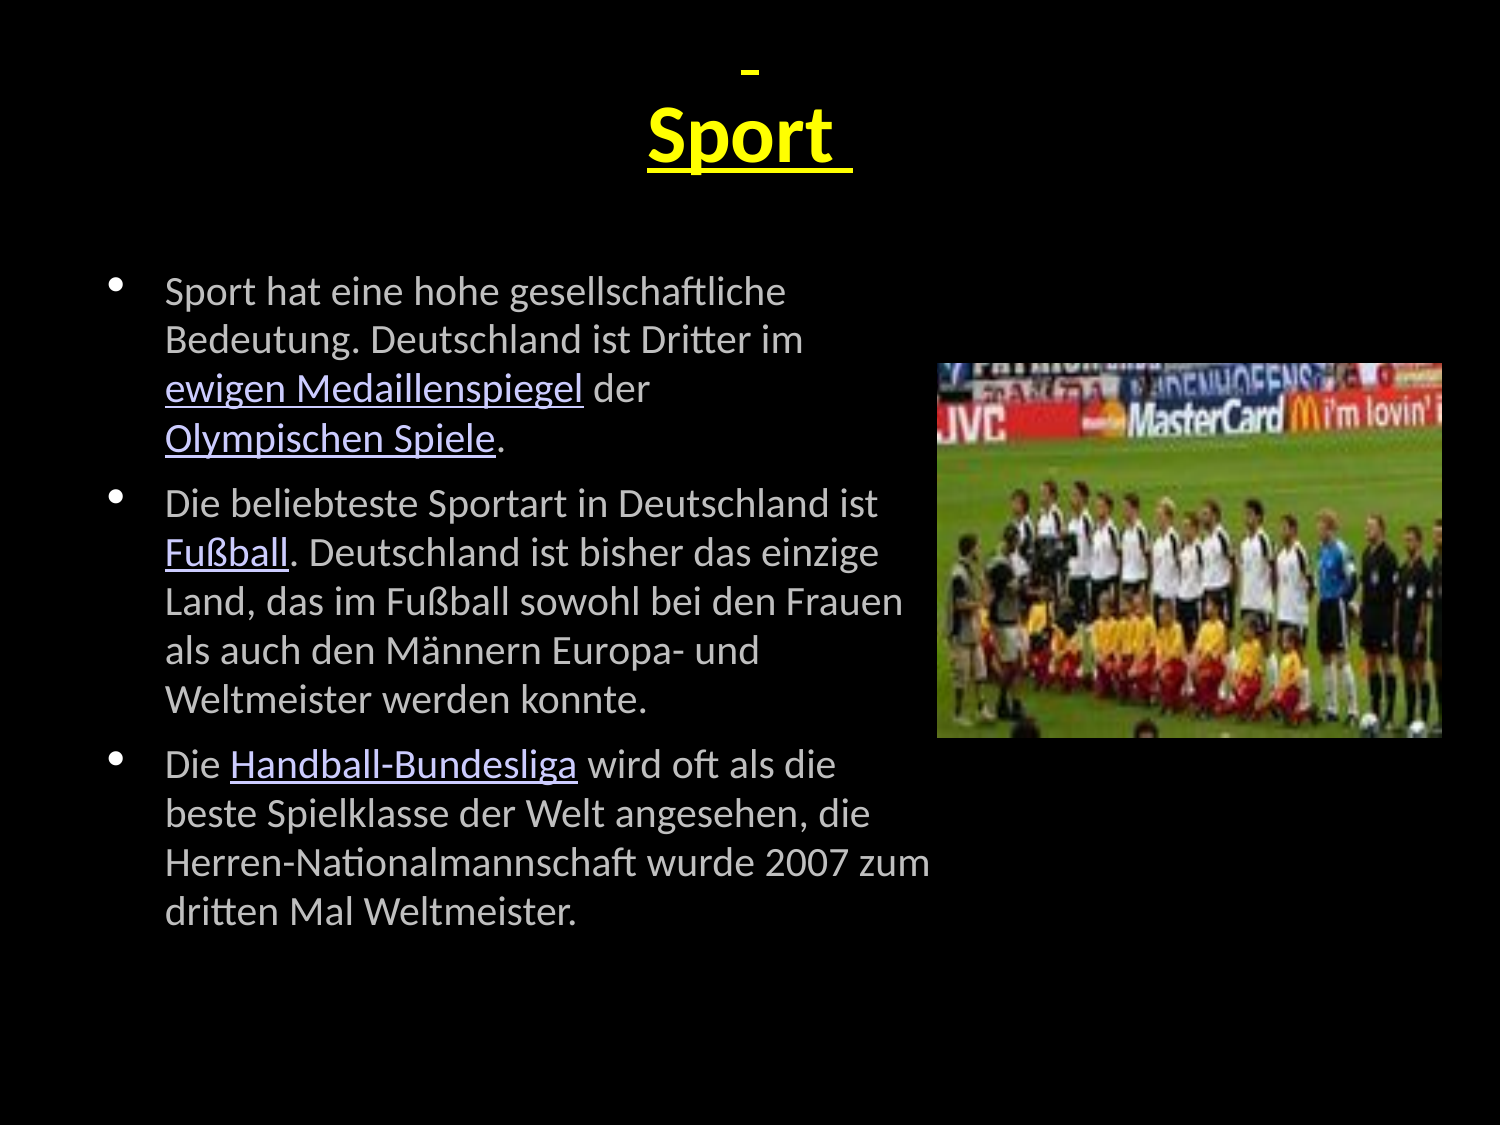

# Sport
Sport hat eine hohe gesellschaftliche Bedeutung. Deutschland ist Dritter im ewigen Medaillenspiegel der Olympischen Spiele.
Die beliebteste Sportart in Deutschland ist Fußball. Deutschland ist bisher das einzige Land, das im Fußball sowohl bei den Frauen als auch den Männern Europa- und Weltmeister werden konnte.
Die Handball-Bundesliga wird oft als die beste Spielklasse der Welt angesehen, die Herren-Nationalmannschaft wurde 2007 zum dritten Mal Weltmeister.